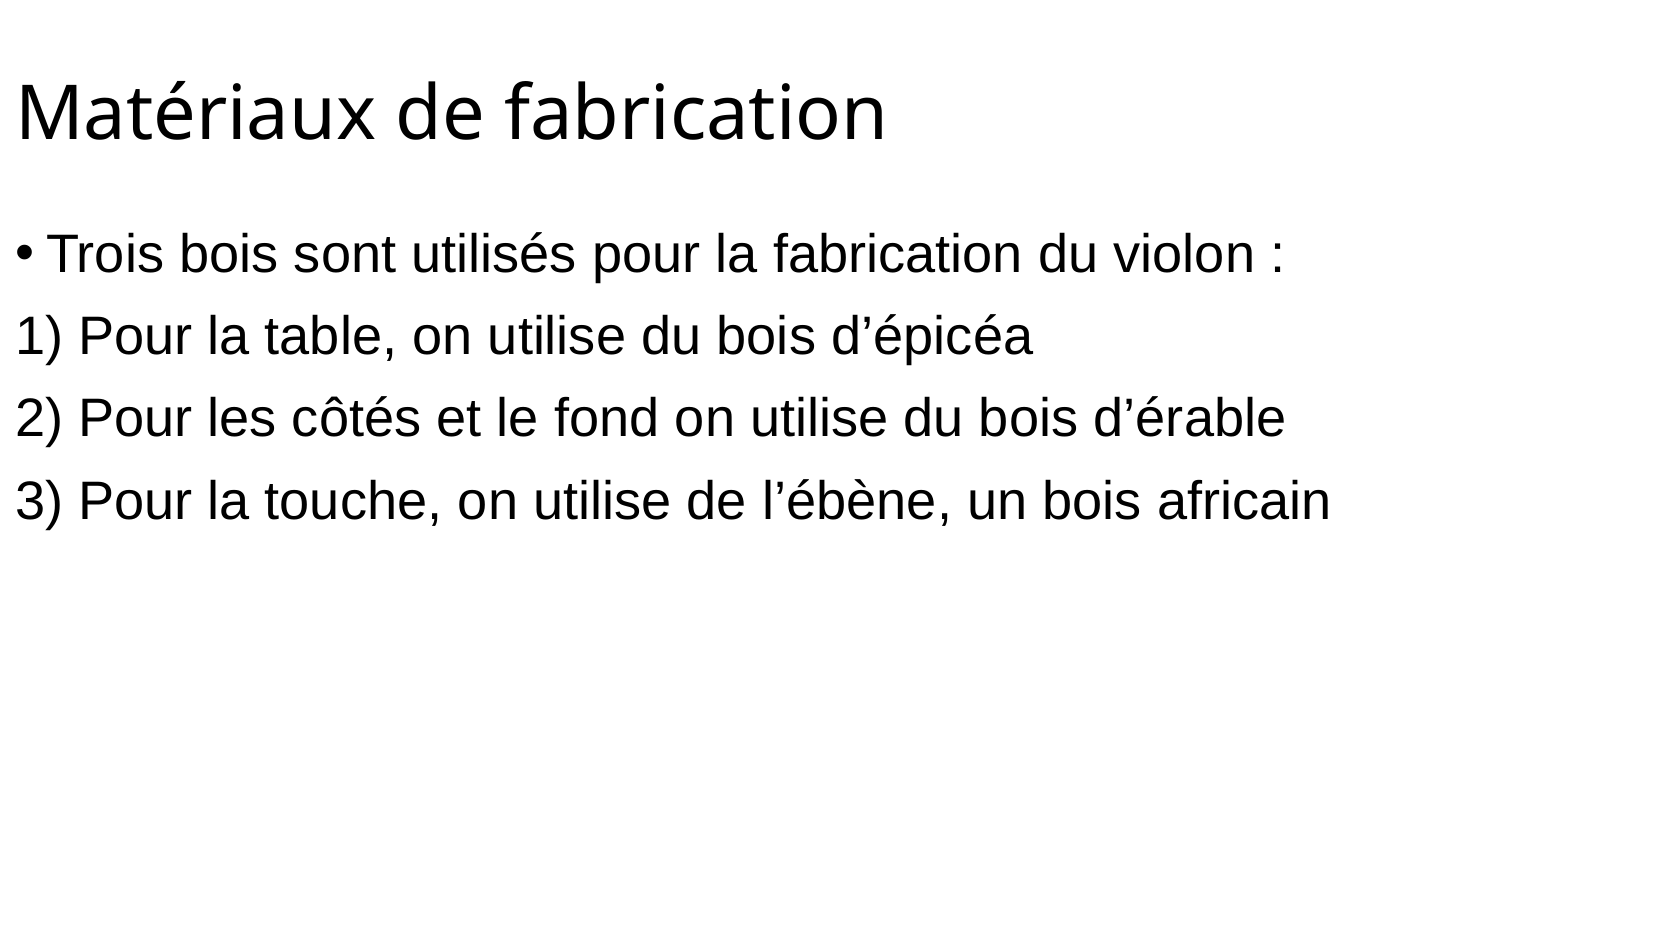

# Matériaux de fabrication
Trois bois sont utilisés pour la fabrication du violon :
 Pour la table, on utilise du bois d’épicéa
 Pour les côtés et le fond on utilise du bois d’érable
 Pour la touche, on utilise de l’ébène, un bois africain